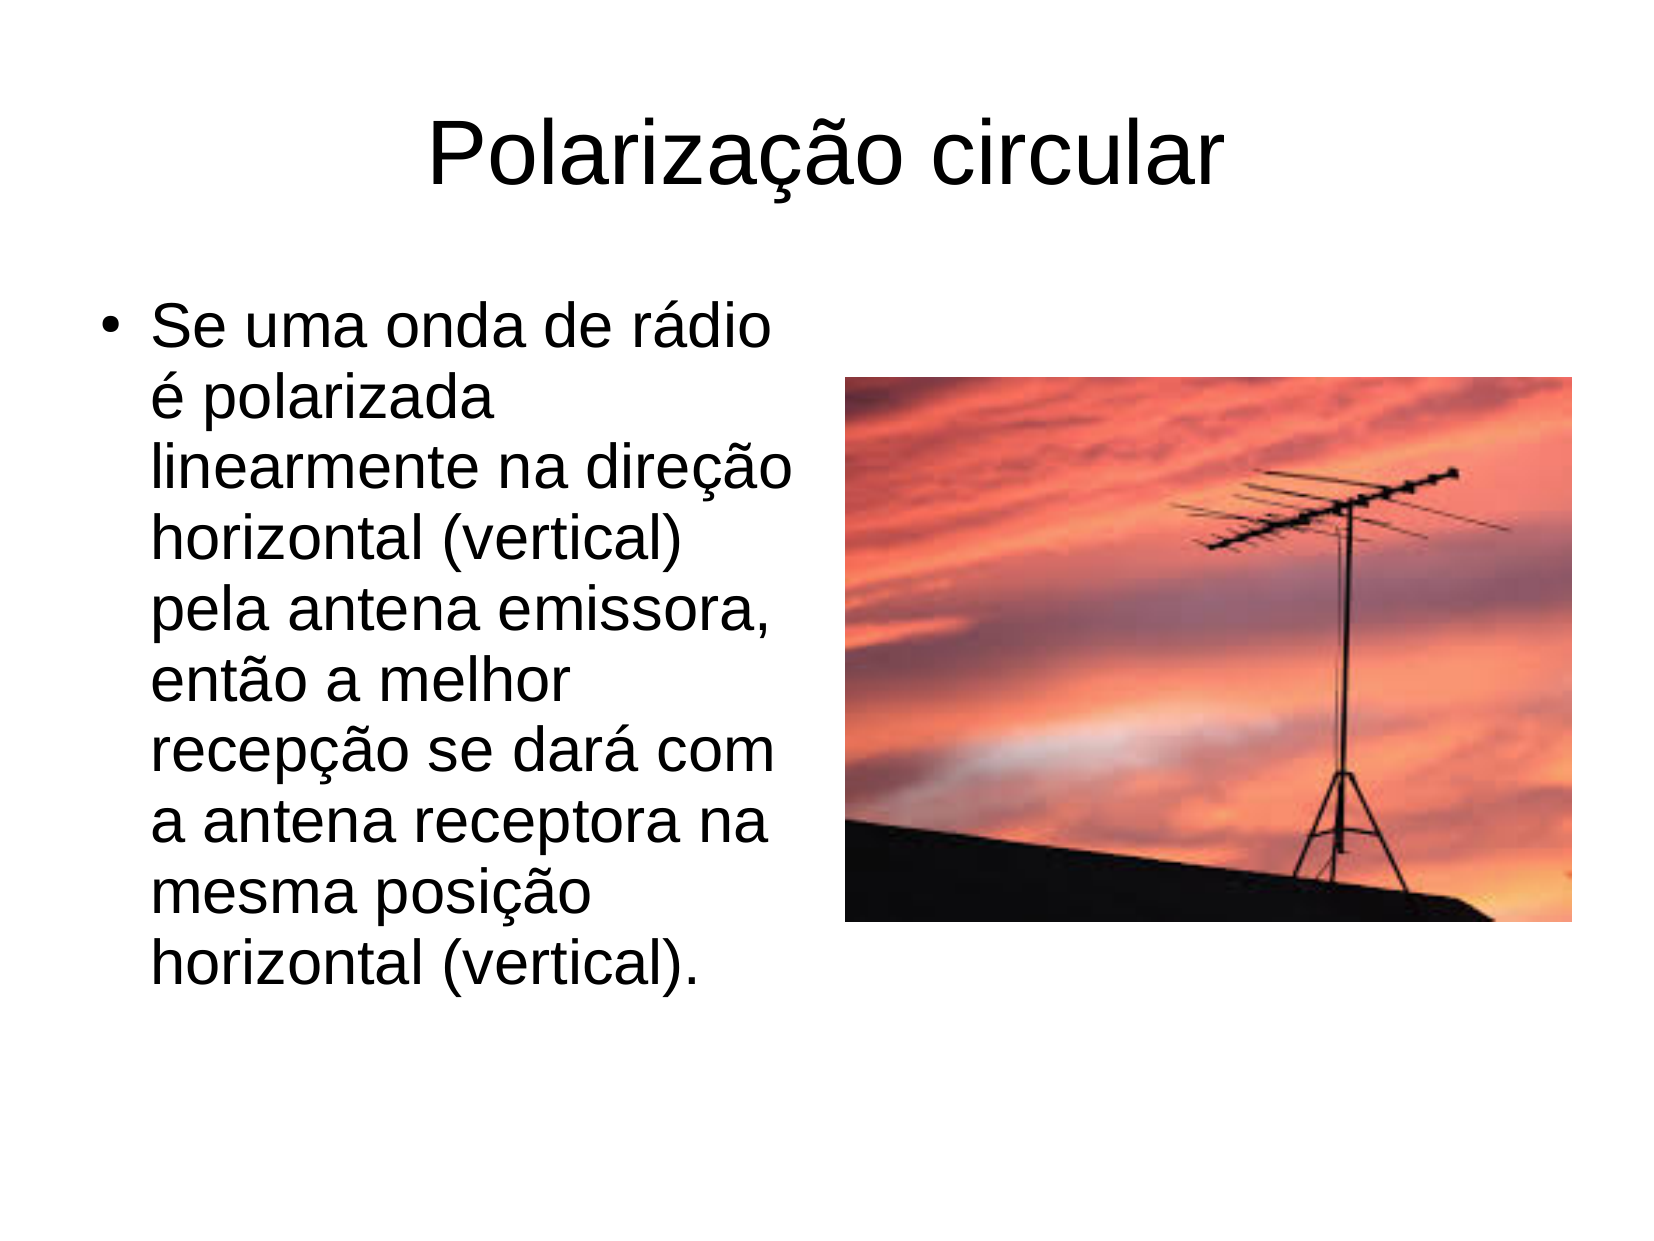

# Polarização circular
Se uma onda de rádio é polarizada linearmente na direção horizontal (vertical) pela antena emissora, então a melhor recepção se dará com a antena receptora na mesma posição horizontal (vertical).